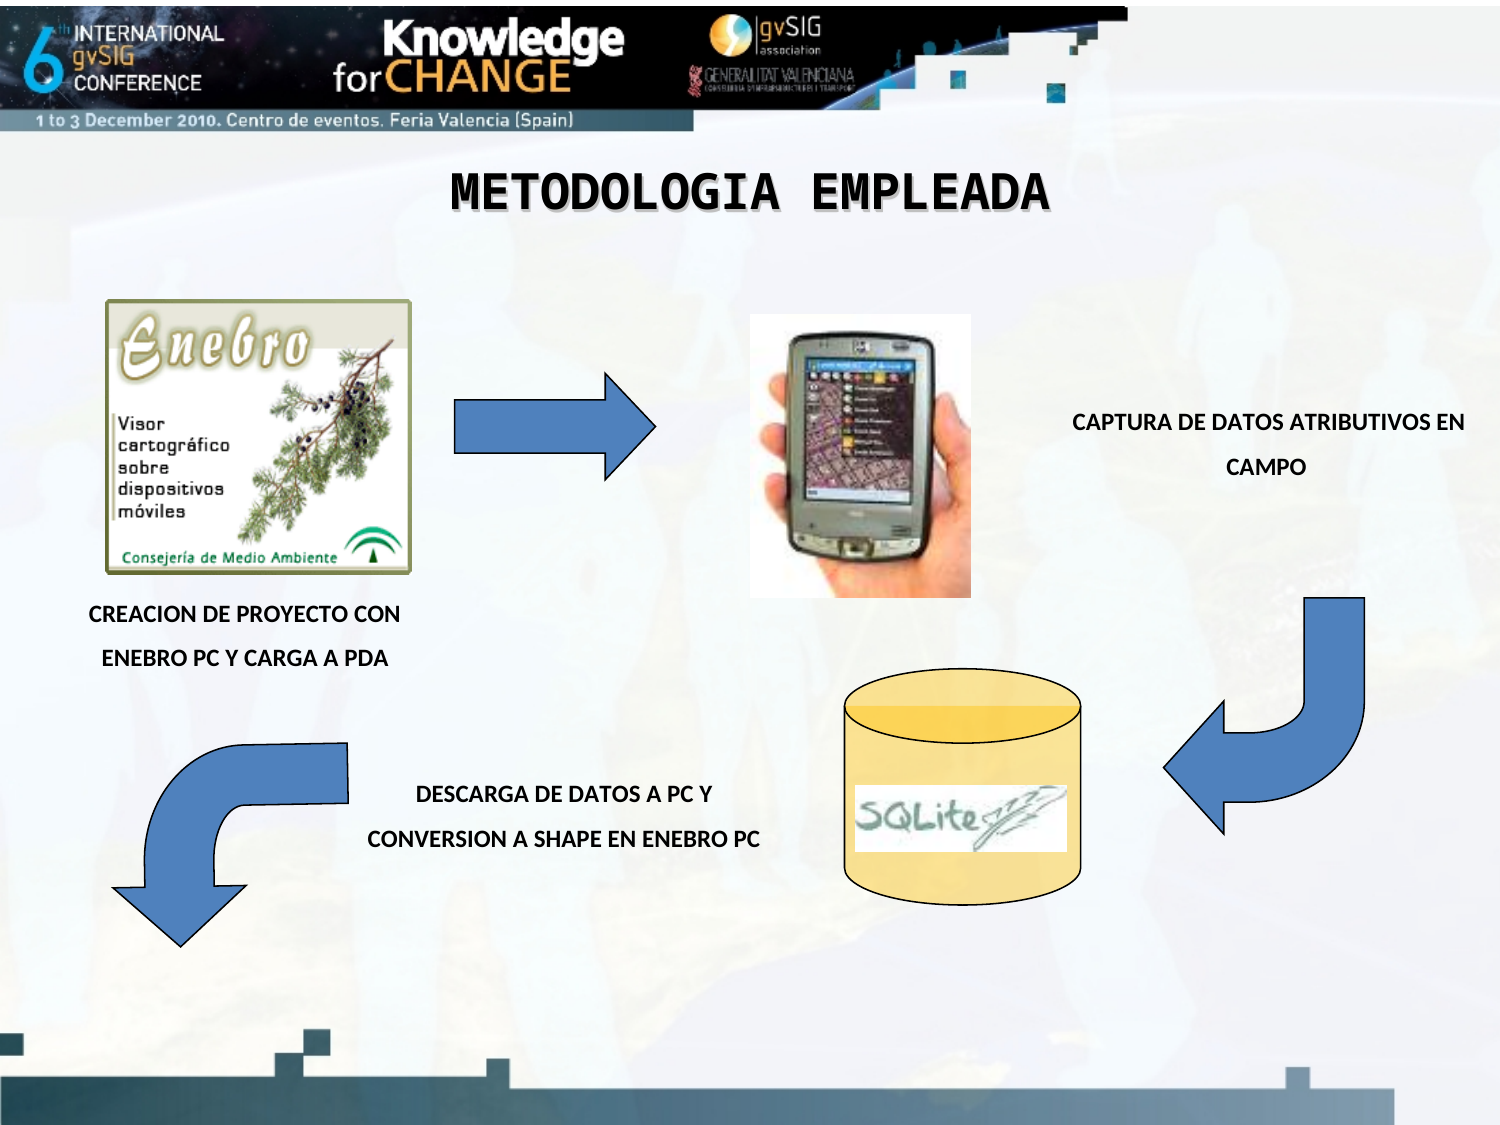

METODOLOGIA EMPLEADA
 CAPTURA DE DATOS ATRIBUTIVOS EN CAMPO
CREACION DE PROYECTO CON ENEBRO PC Y CARGA A PDA
SQLite
DESCARGA DE DATOS A PC Y CONVERSION A SHAPE EN ENEBRO PC